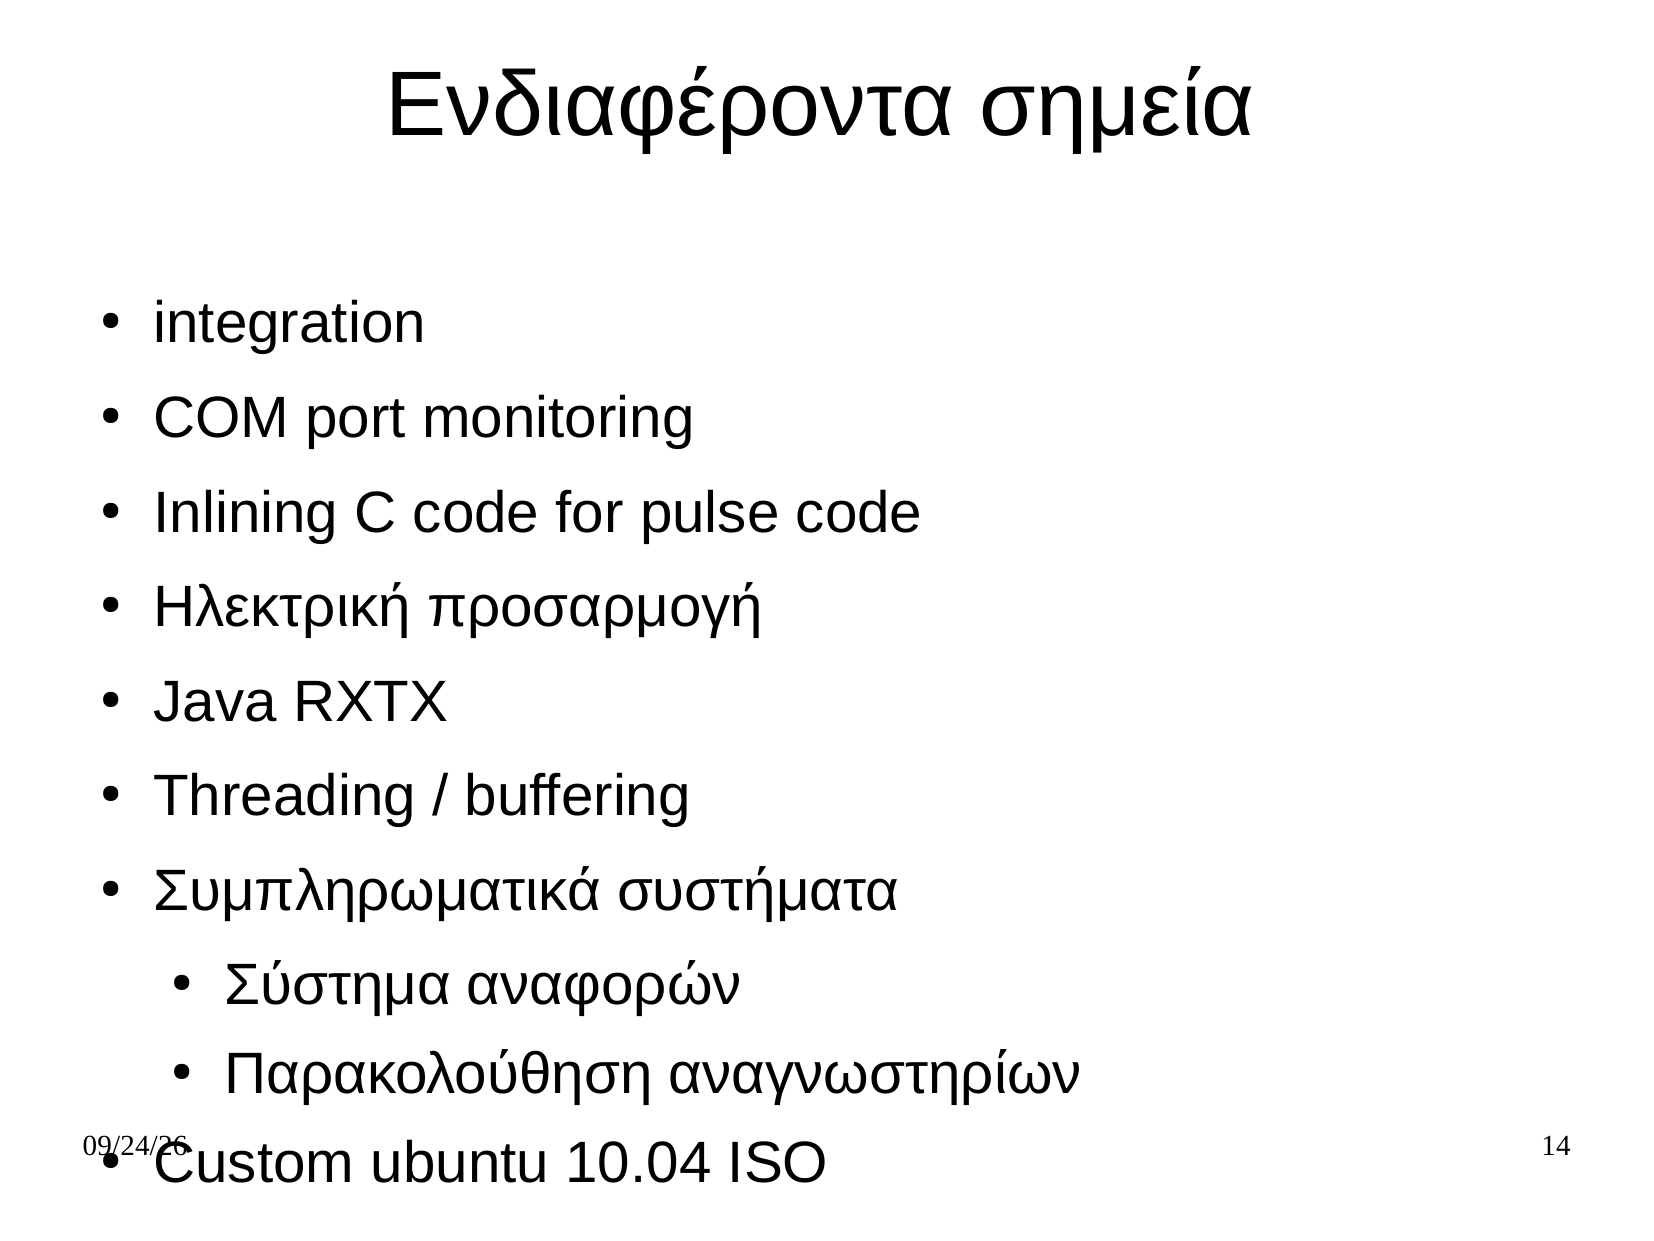

# Ενδιαφέροντα σημεία
integration
COM port monitoring
Inlining C code for pulse code
Ηλεκτρική προσαρμογή
Java RXTX
Τhreading / buffering
Συμπληρωματικά συστήματα
Σύστημα αναφορών
Παρακολούθηση αναγνωστηρίων
Custom ubuntu 10.04 ISO
14